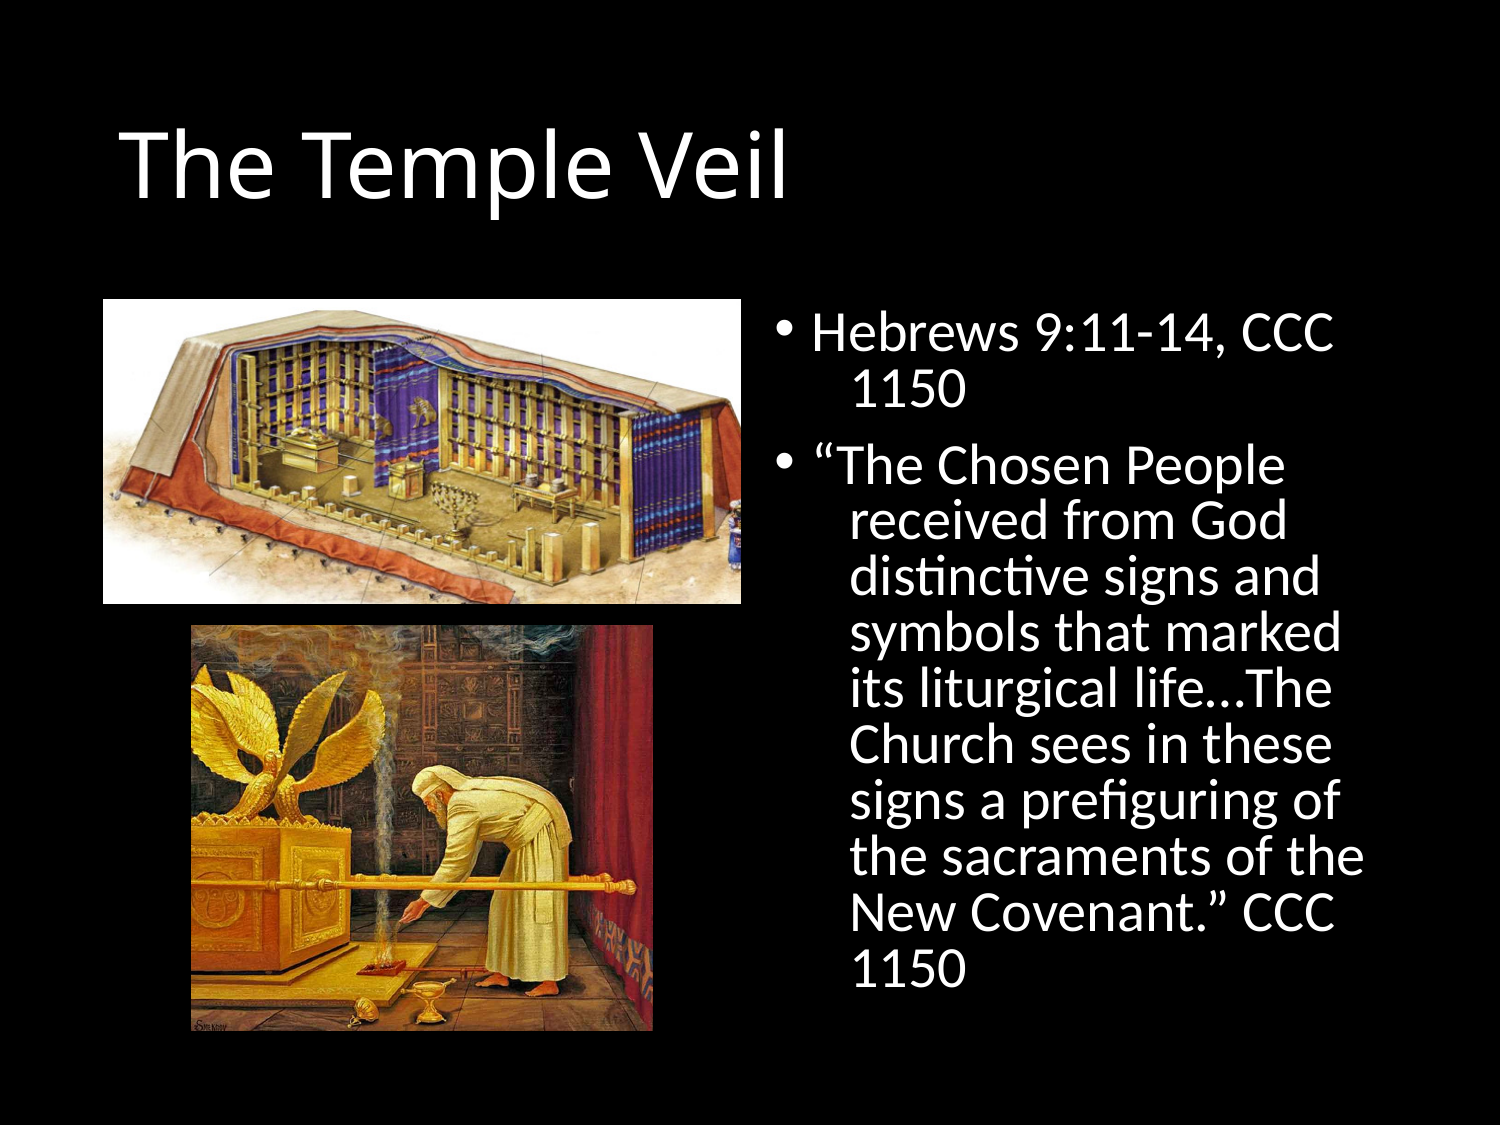

# The Temple Veil
Hebrews 9:11-14, CCC 1150
“The Chosen People received from God distinctive signs and symbols that marked its liturgical life…The Church sees in these signs a prefiguring of the sacraments of the New Covenant.” CCC 1150